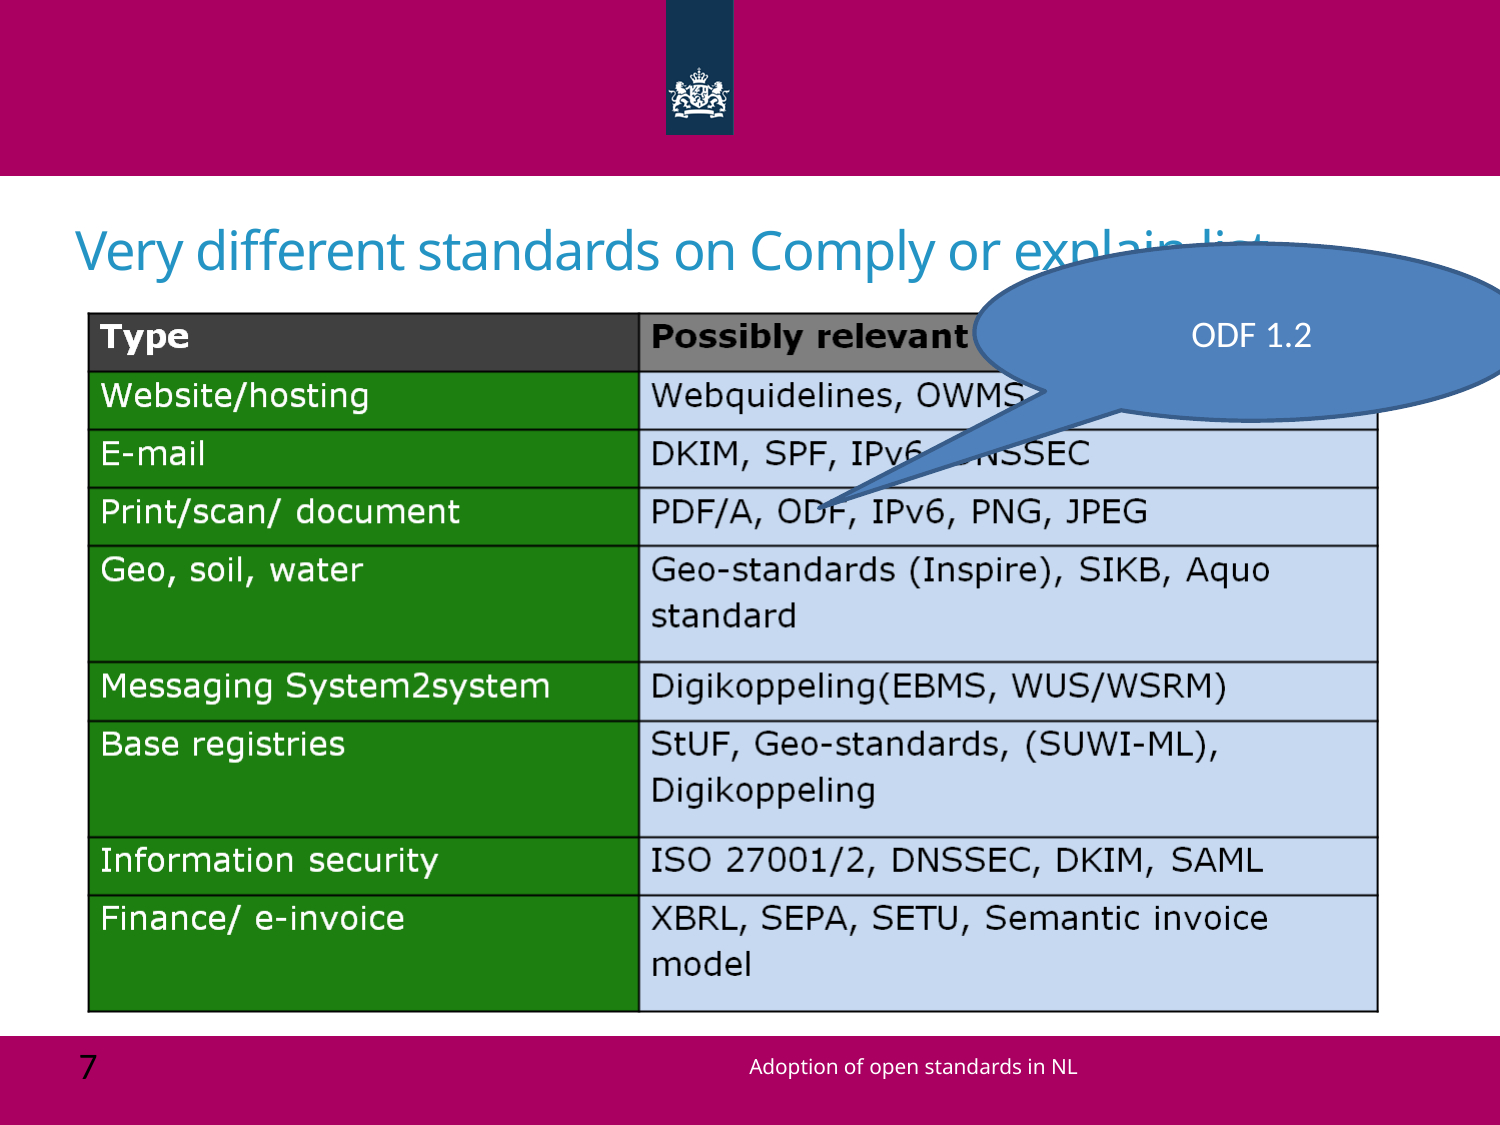

# Very different standards on Comply or explain list
ODF 1.2
Adoption of open standards in NL